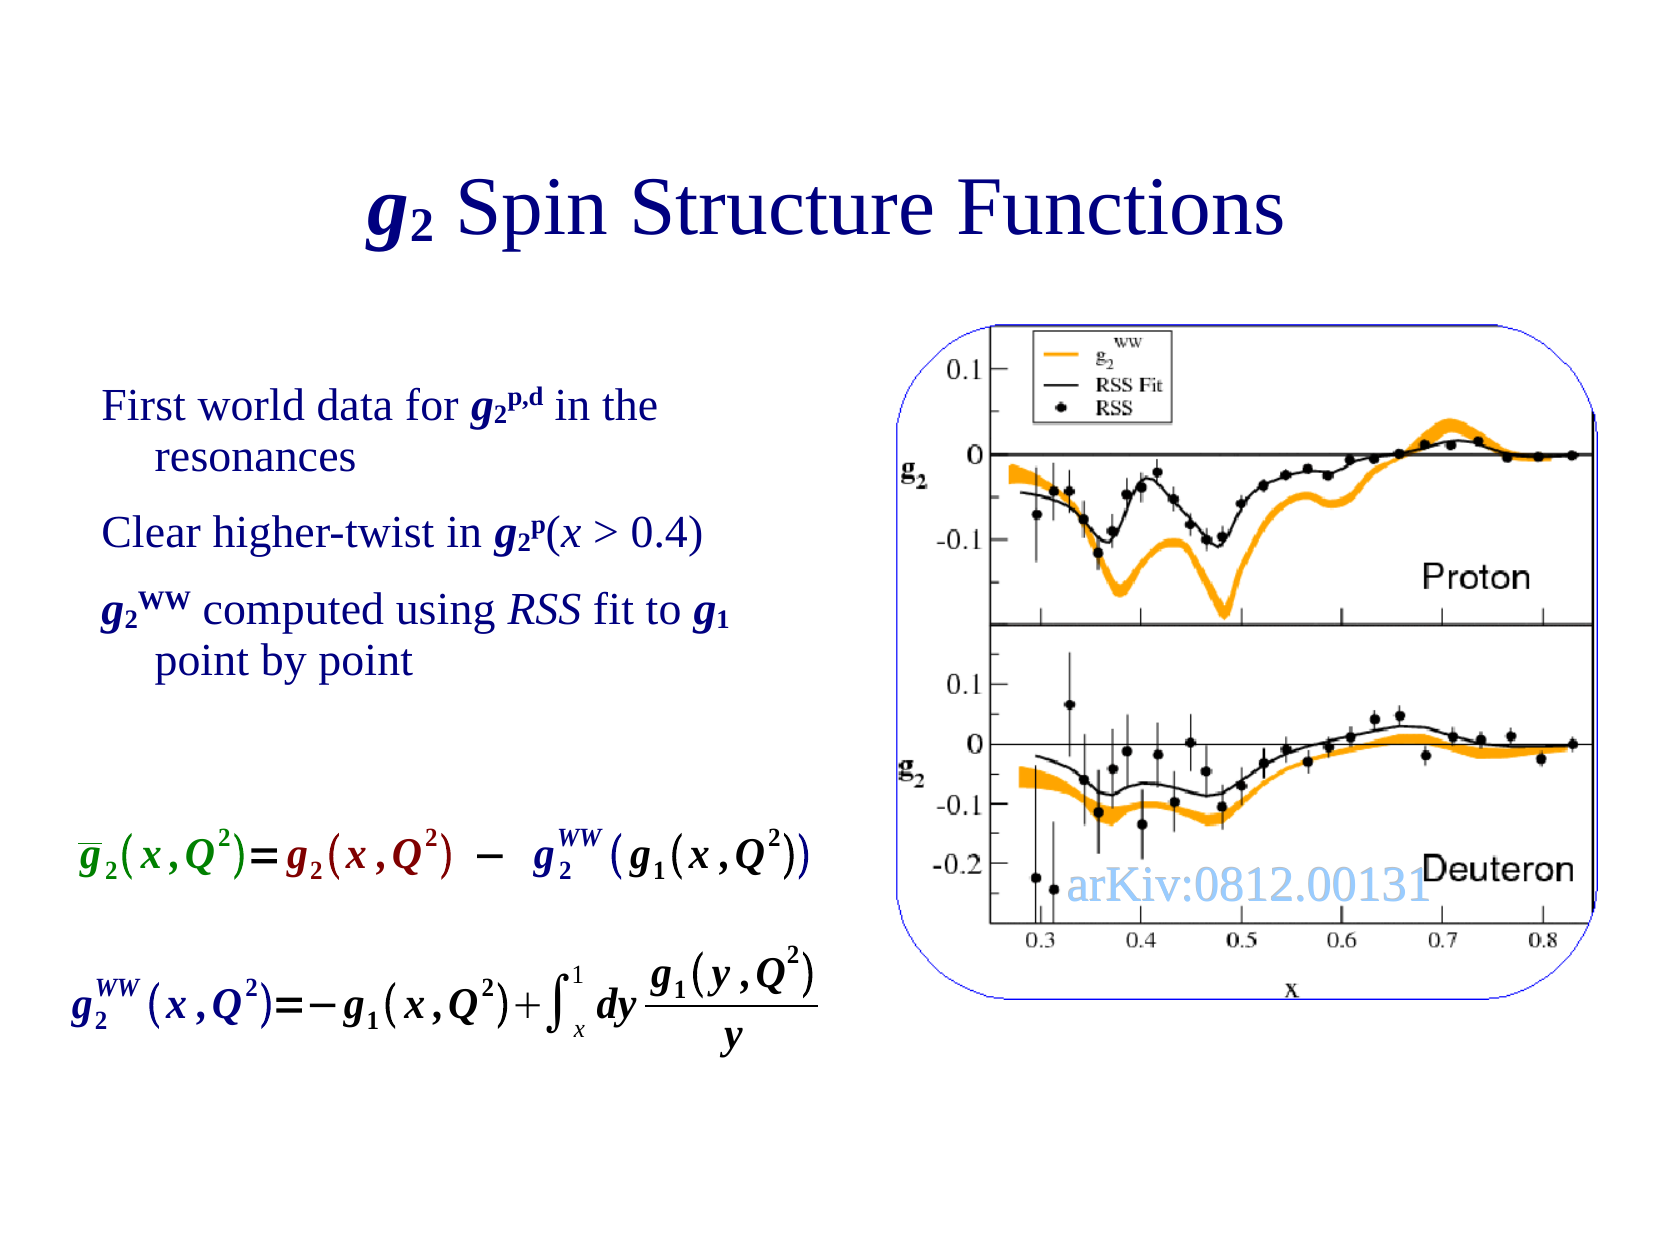

# g2 Spin Structure Functions
First world data for g2p,d in the resonances
Clear higher-twist in g2p(x > 0.4)
g2WW computed using RSS fit to g1 point by point
arKiv:0812.00131